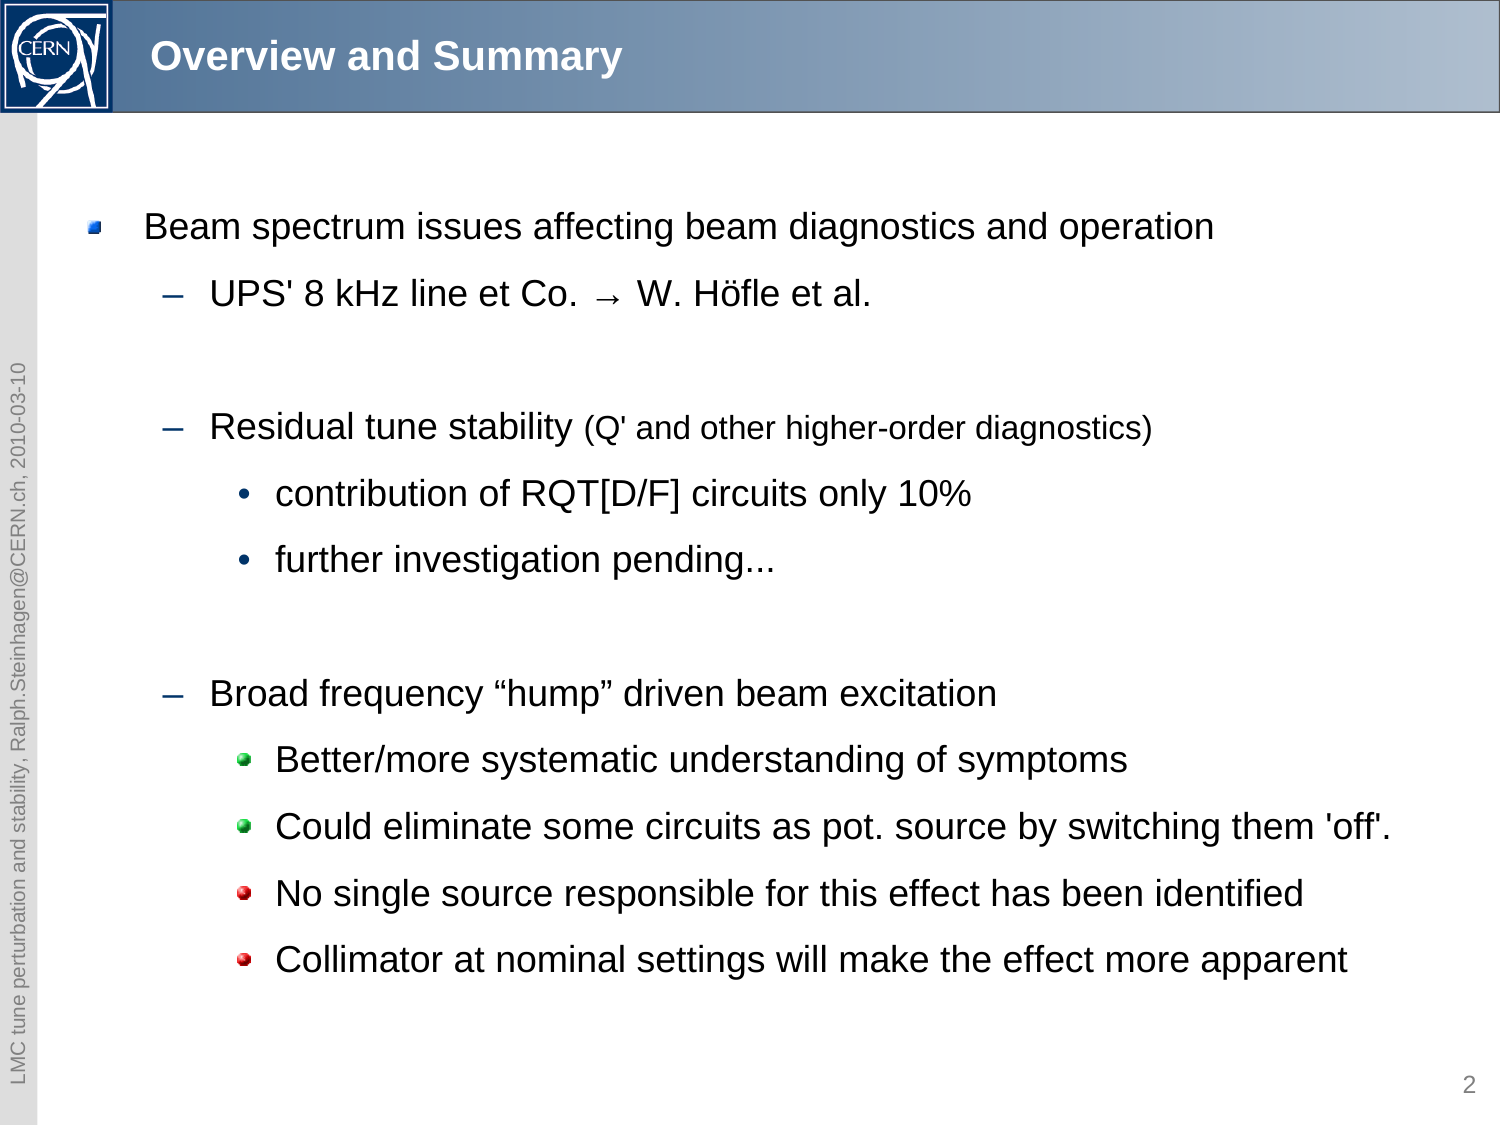

# Overview and Summary
Beam spectrum issues affecting beam diagnostics and operation
UPS' 8 kHz line et Co. → W. Höfle et al.
Residual tune stability (Q' and other higher-order diagnostics)
contribution of RQT[D/F] circuits only 10%
further investigation pending...
Broad frequency “hump” driven beam excitation
Better/more systematic understanding of symptoms
Could eliminate some circuits as pot. source by switching them 'off'.
No single source responsible for this effect has been identified
Collimator at nominal settings will make the effect more apparent